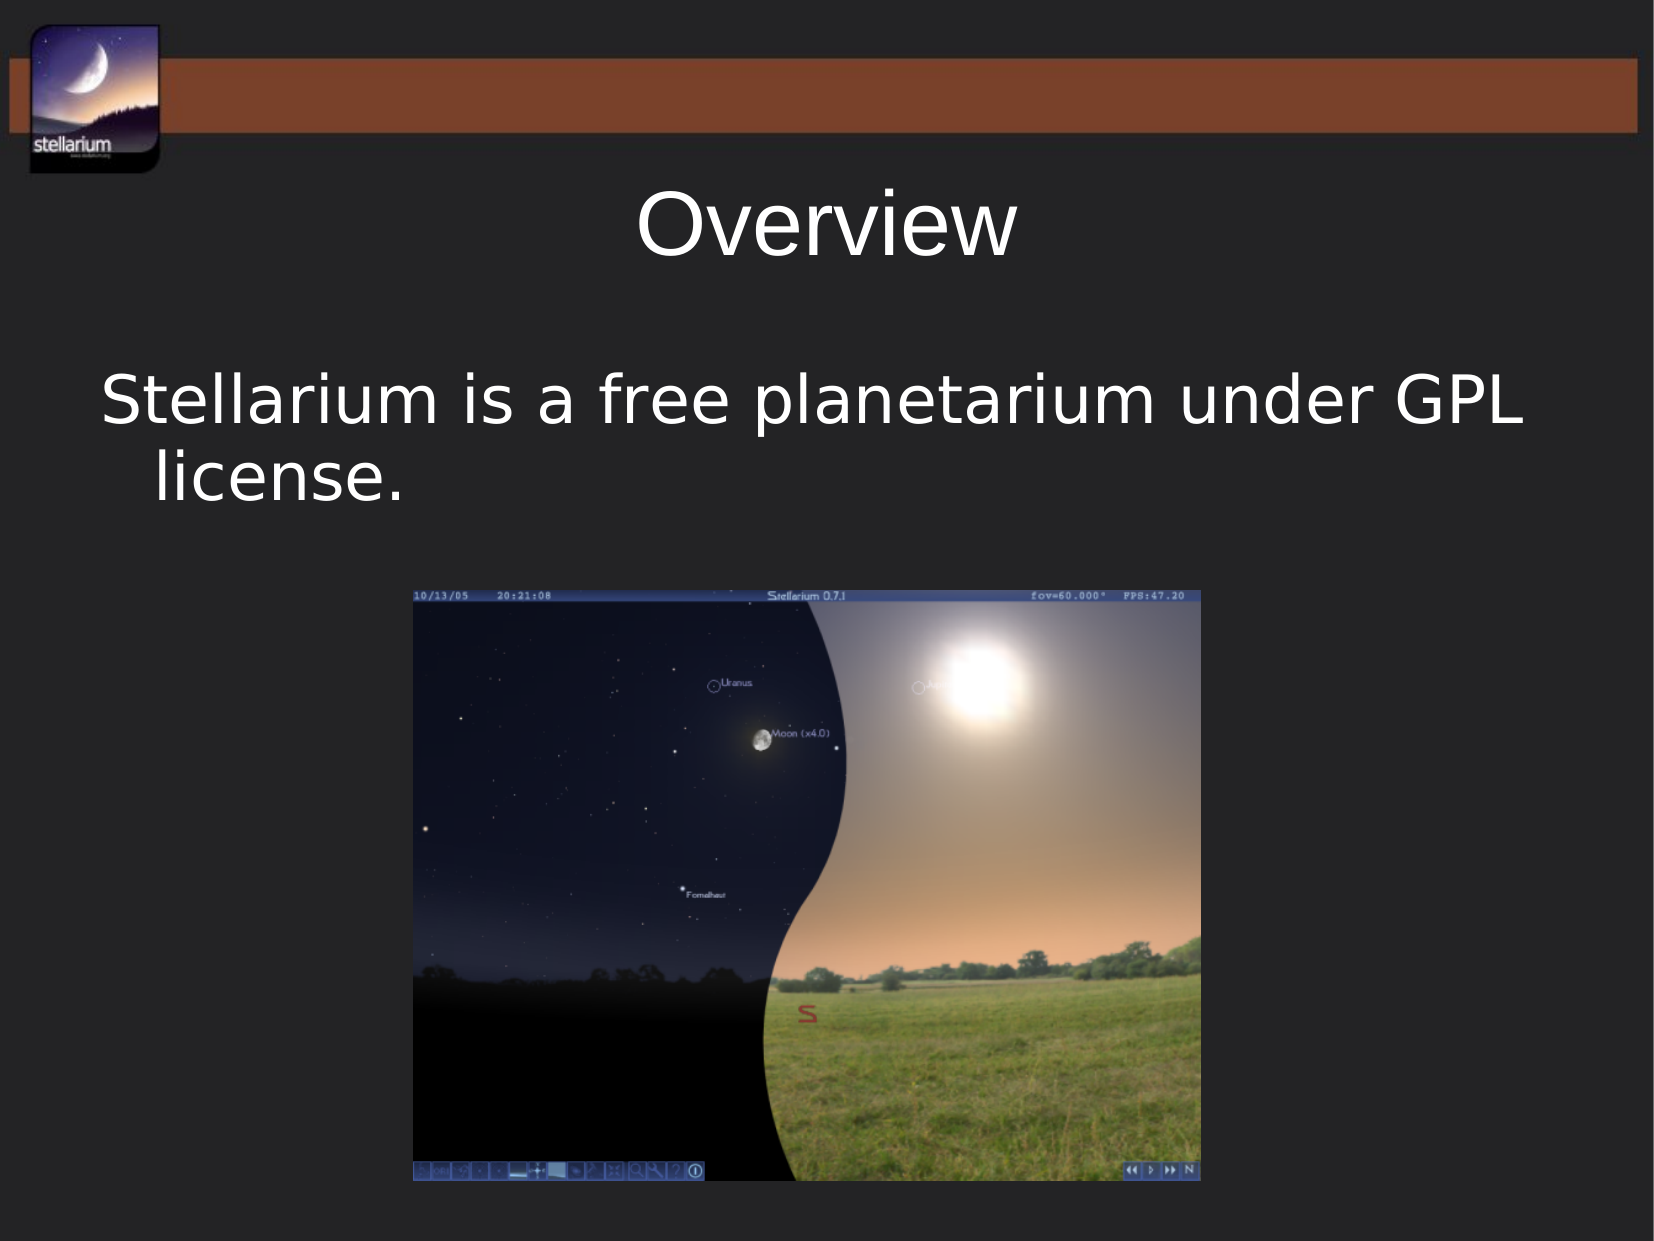

# Overview
Stellarium is a free planetarium under GPL license.